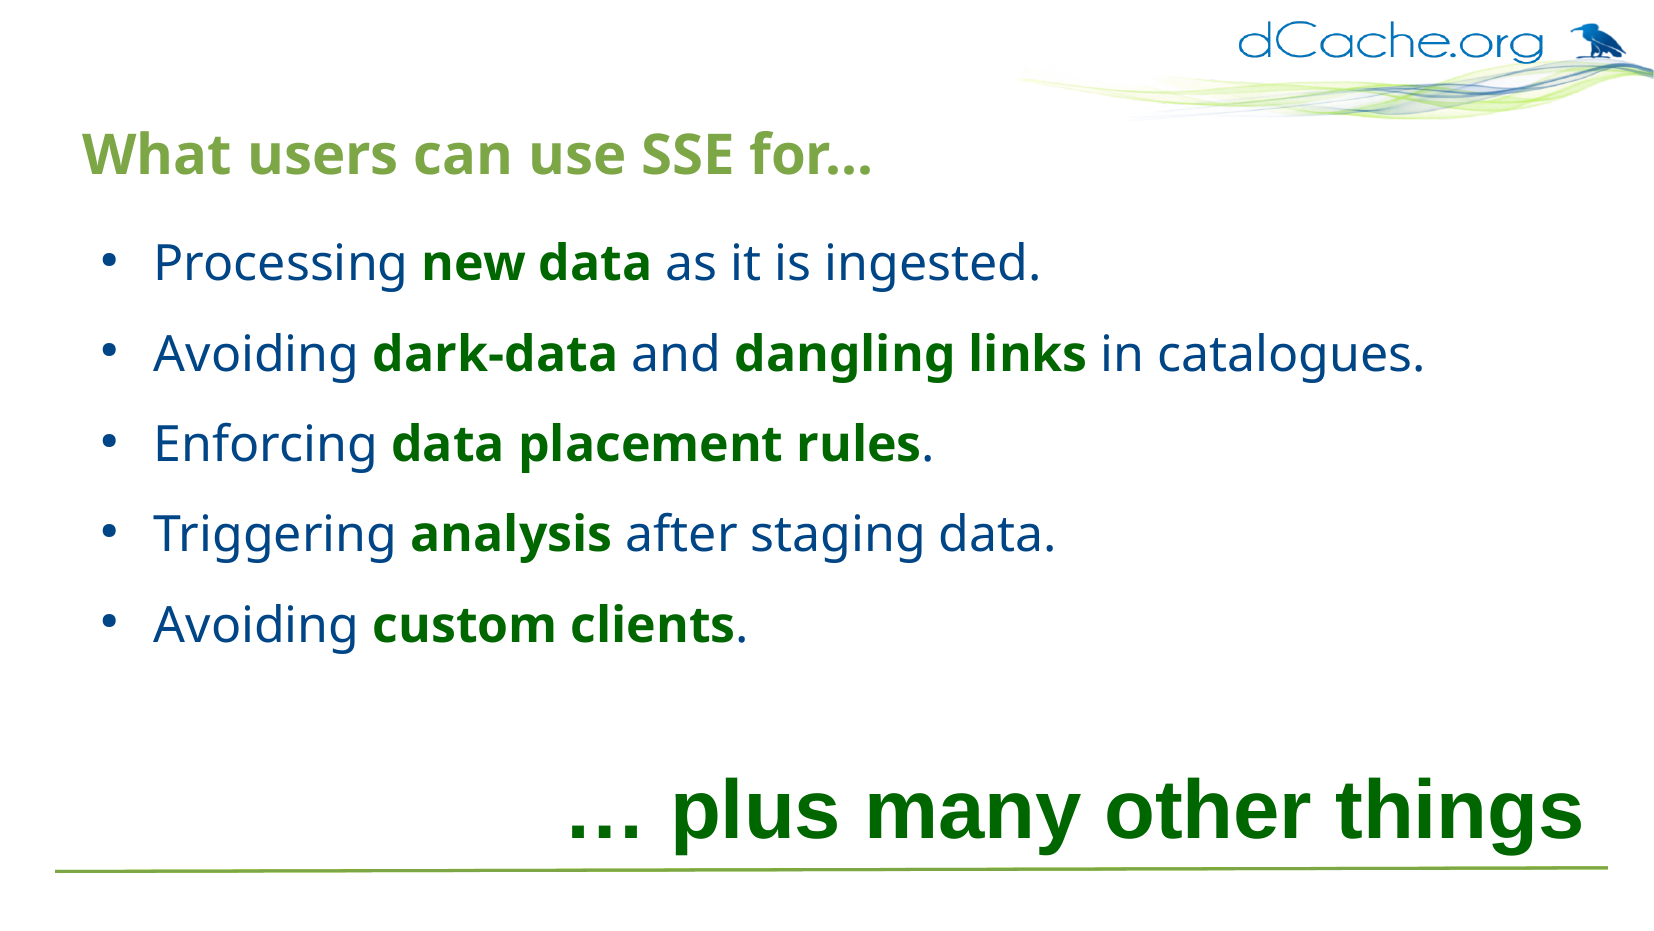

# What users can use SSE for...
Processing new data as it is ingested.
Avoiding dark-data and dangling links in catalogues.
Enforcing data placement rules.
Triggering analysis after staging data.
Avoiding custom clients.
… plus many other things